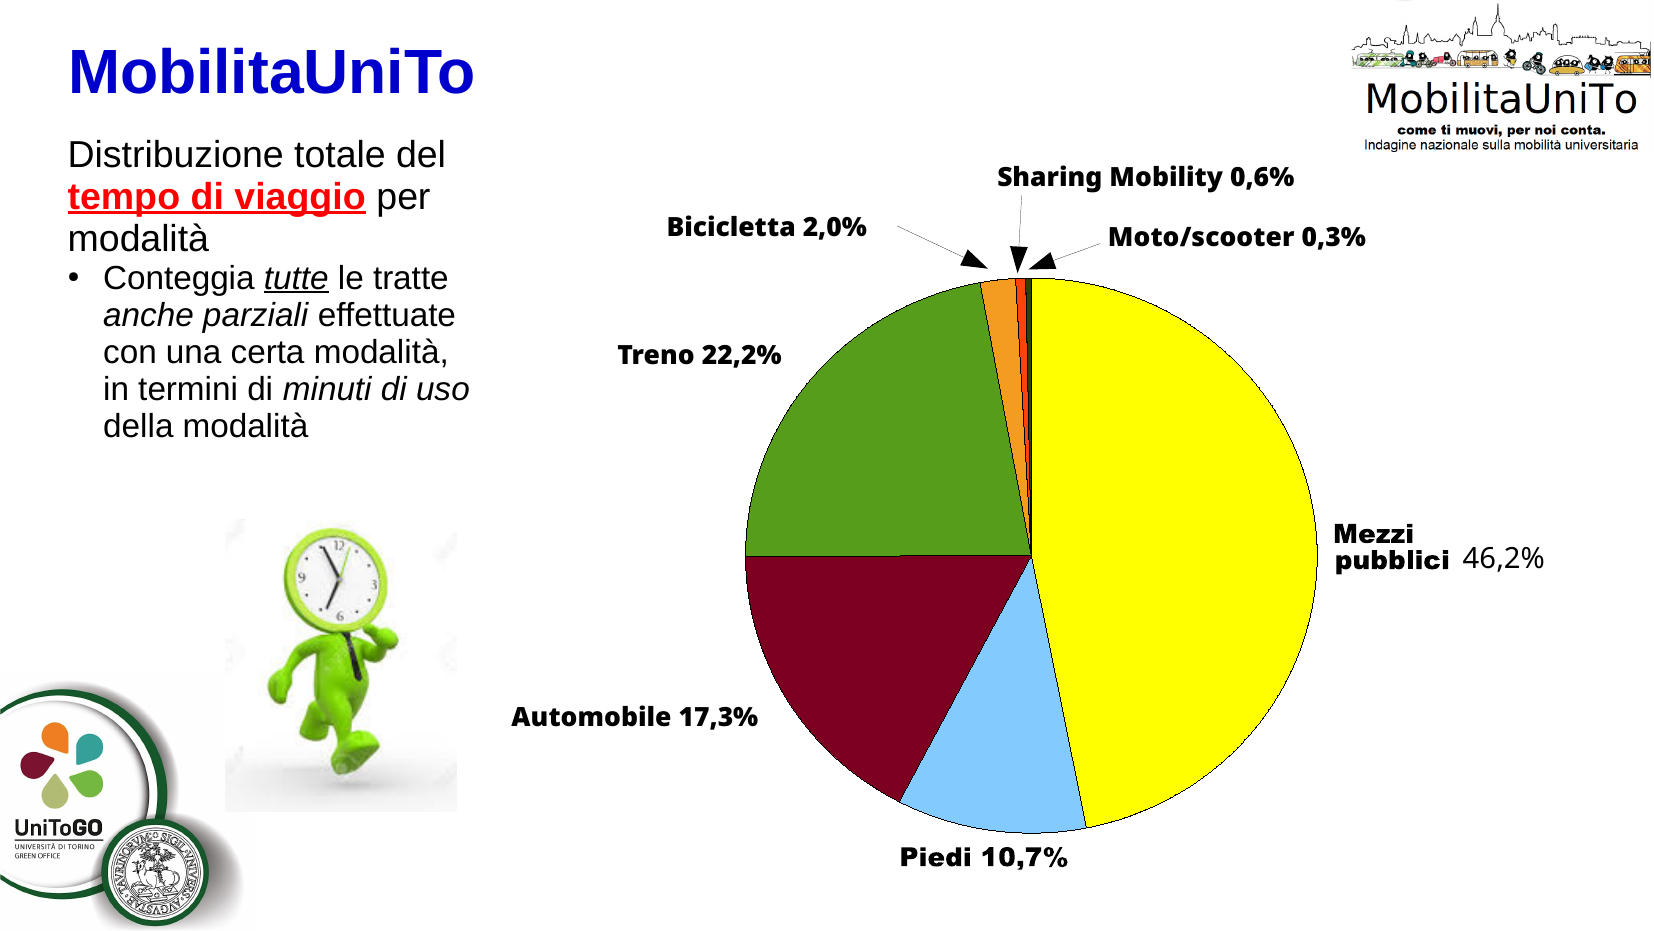

MobilitaUniTo
Distribuzione totale del tempo di viaggio per modalità
Conteggia tutte le tratte anche parziali effettuate con una certa modalità, in termini di minuti di uso della modalità
Sharing Mobility 0,6%
Bicicletta 2,0%
Moto/scooter 0,3%
Treno 22,2%
46,2%
Automobile 17,3%